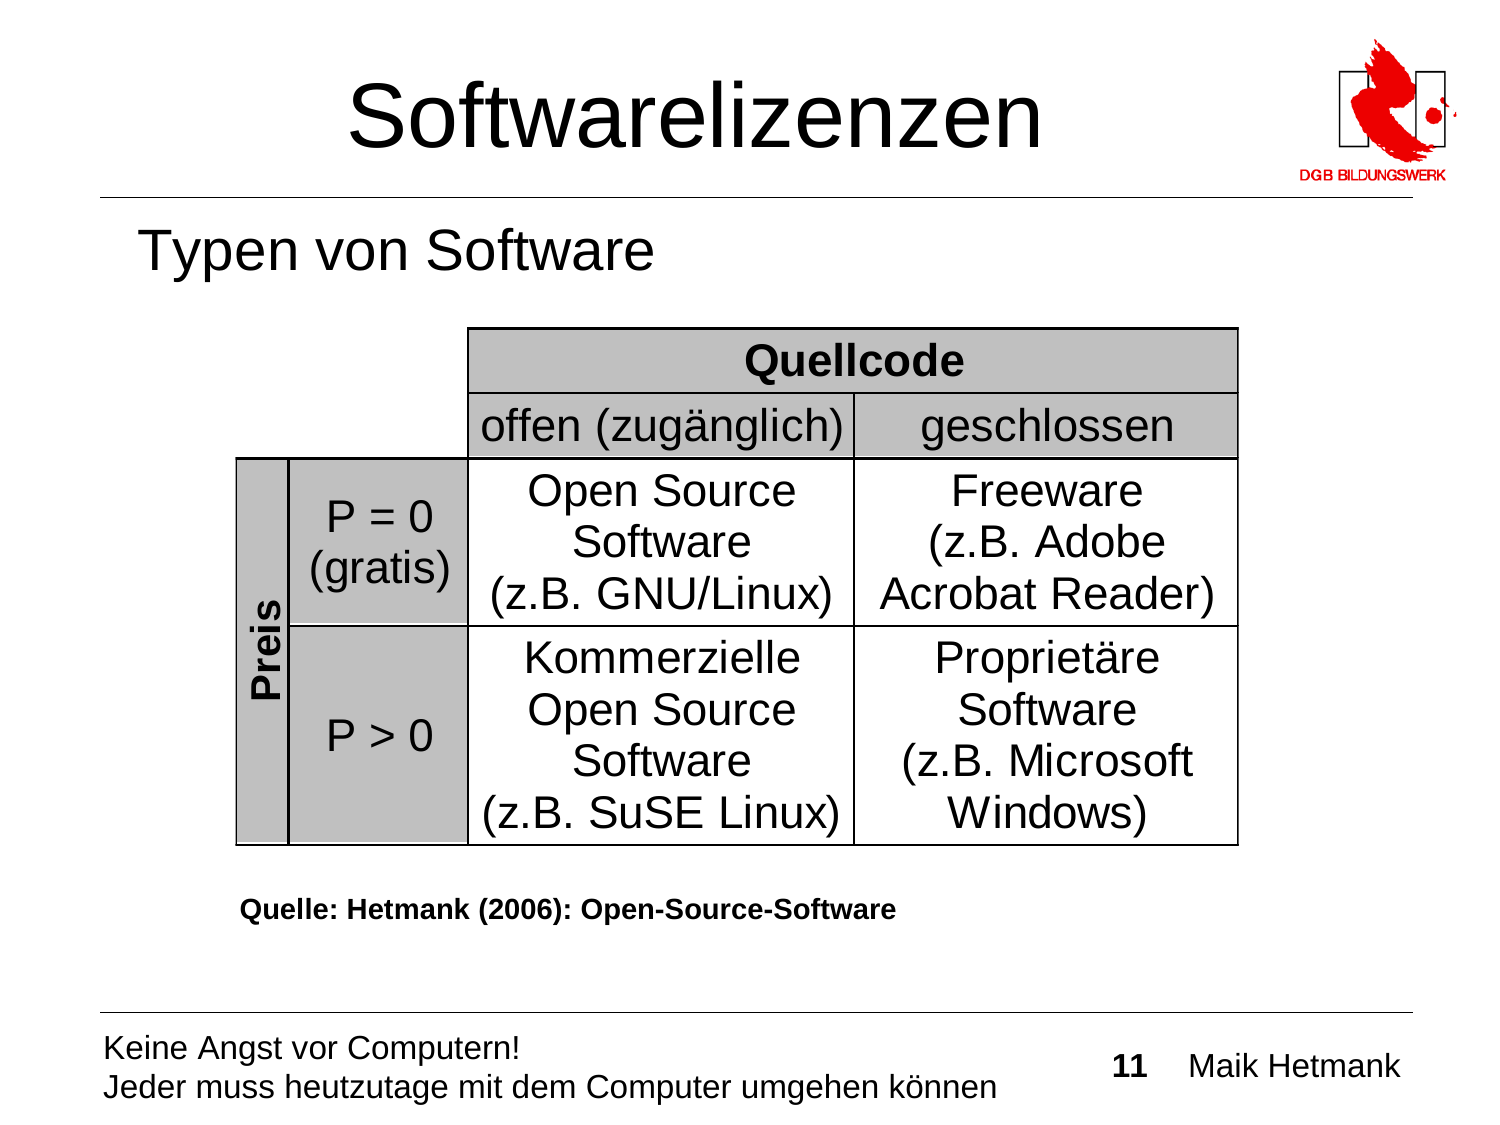

# Softwarelizenzen
Typen von Software
Quelle: Hetmank (2006): Open-Source-Software